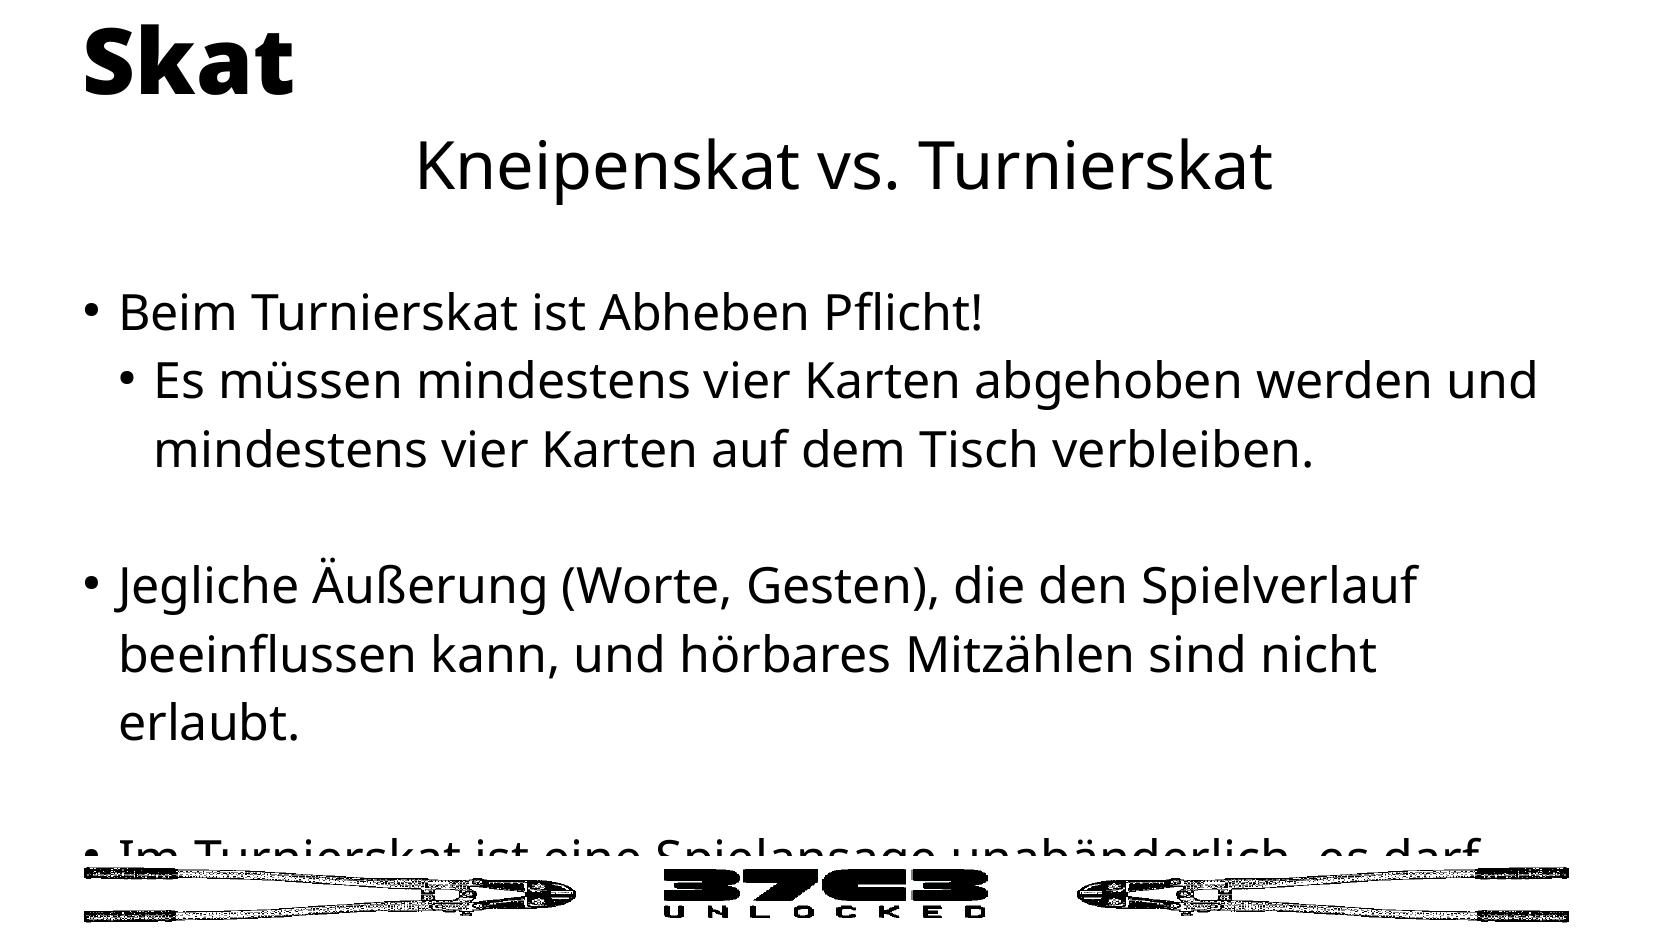

# Skat
Kneipenskat vs. Turnierskat
Beim Turnierskat ist Abheben Pflicht!
Es müssen mindestens vier Karten abgehoben werden und mindestens vier Karten auf dem Tisch verbleiben.
Jegliche Äußerung (Worte, Gesten), die den Spielverlauf beeinflussen kann, und hörbares Mitzählen sind nicht erlaubt.
Im Turnierskat ist eine Spielansage unabänderlich, es darf auch nicht erhöht werden.